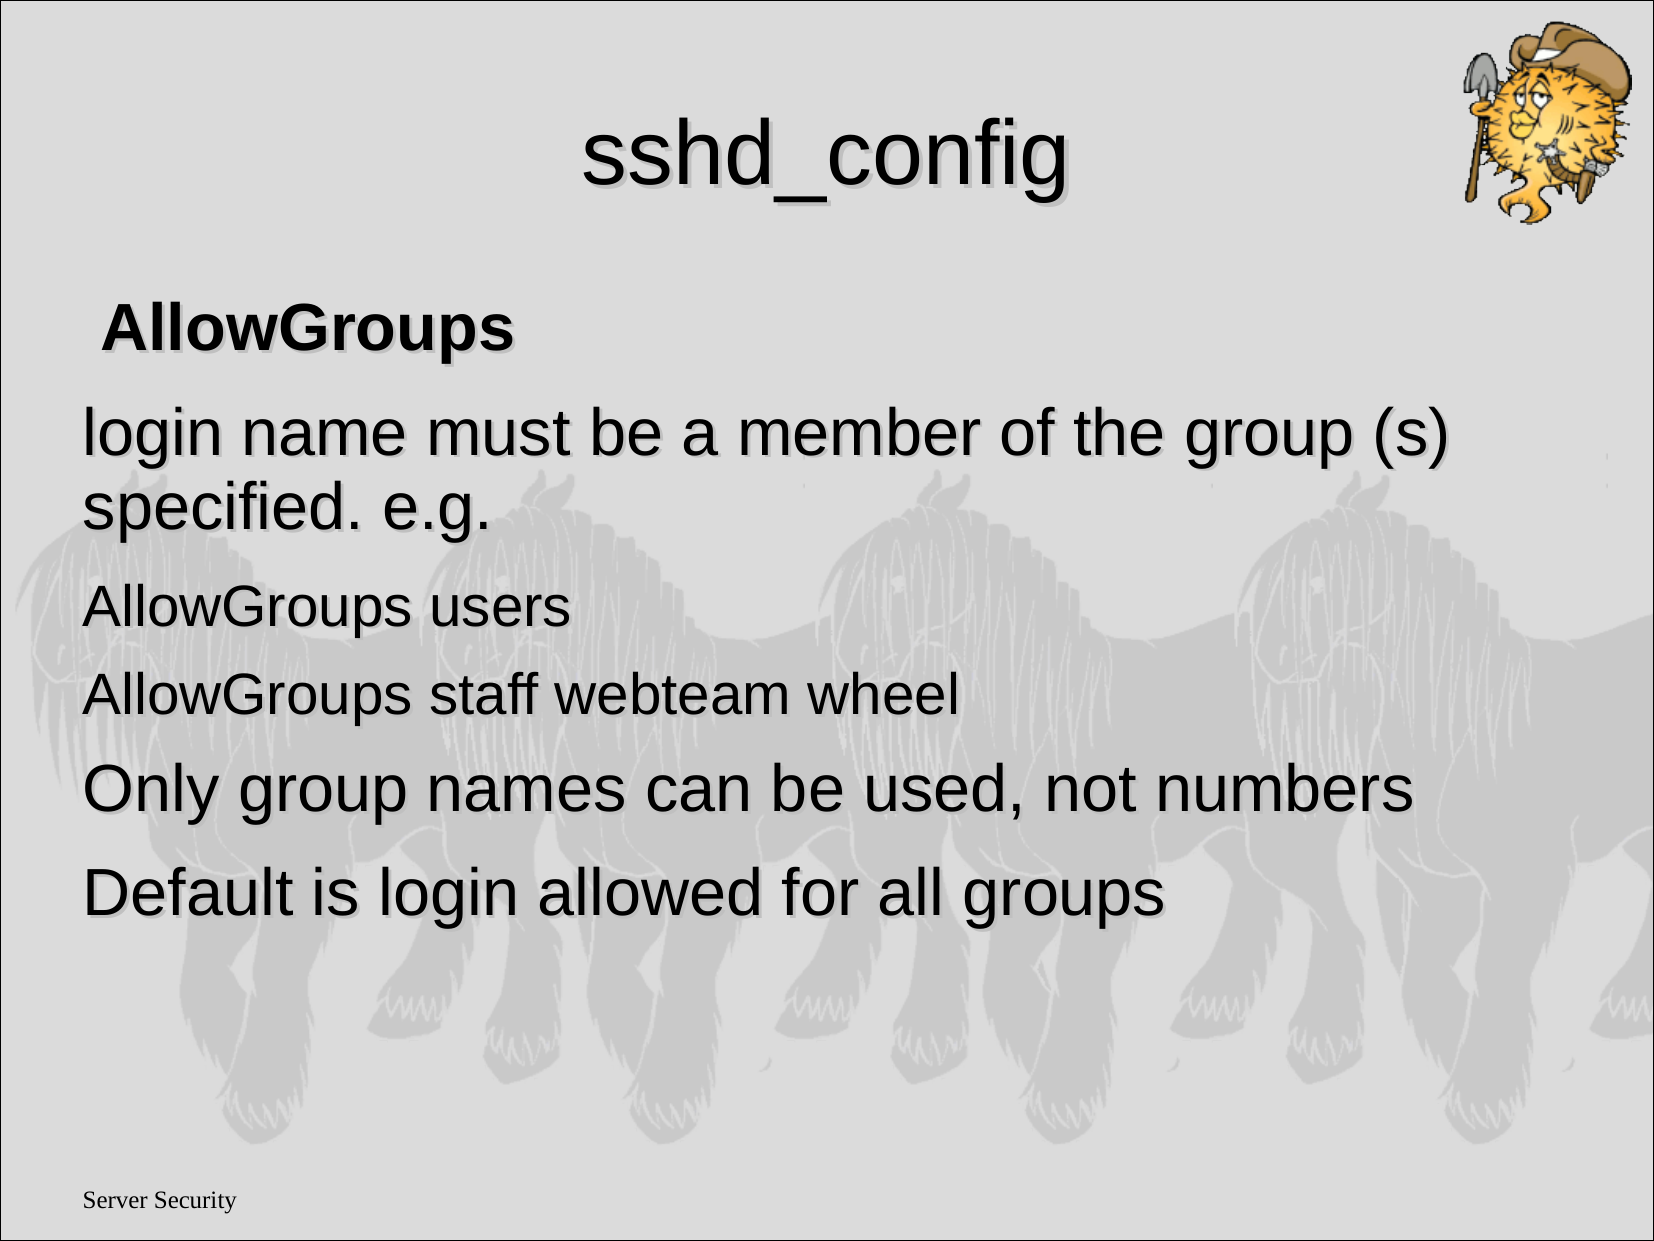

# sshd_config
AllowGroups
login name must be a member of the group (s) specified. e.g.
AllowGroups users
AllowGroups staff webteam wheel
Only group names can be used, not numbers
Default is login allowed for all groups